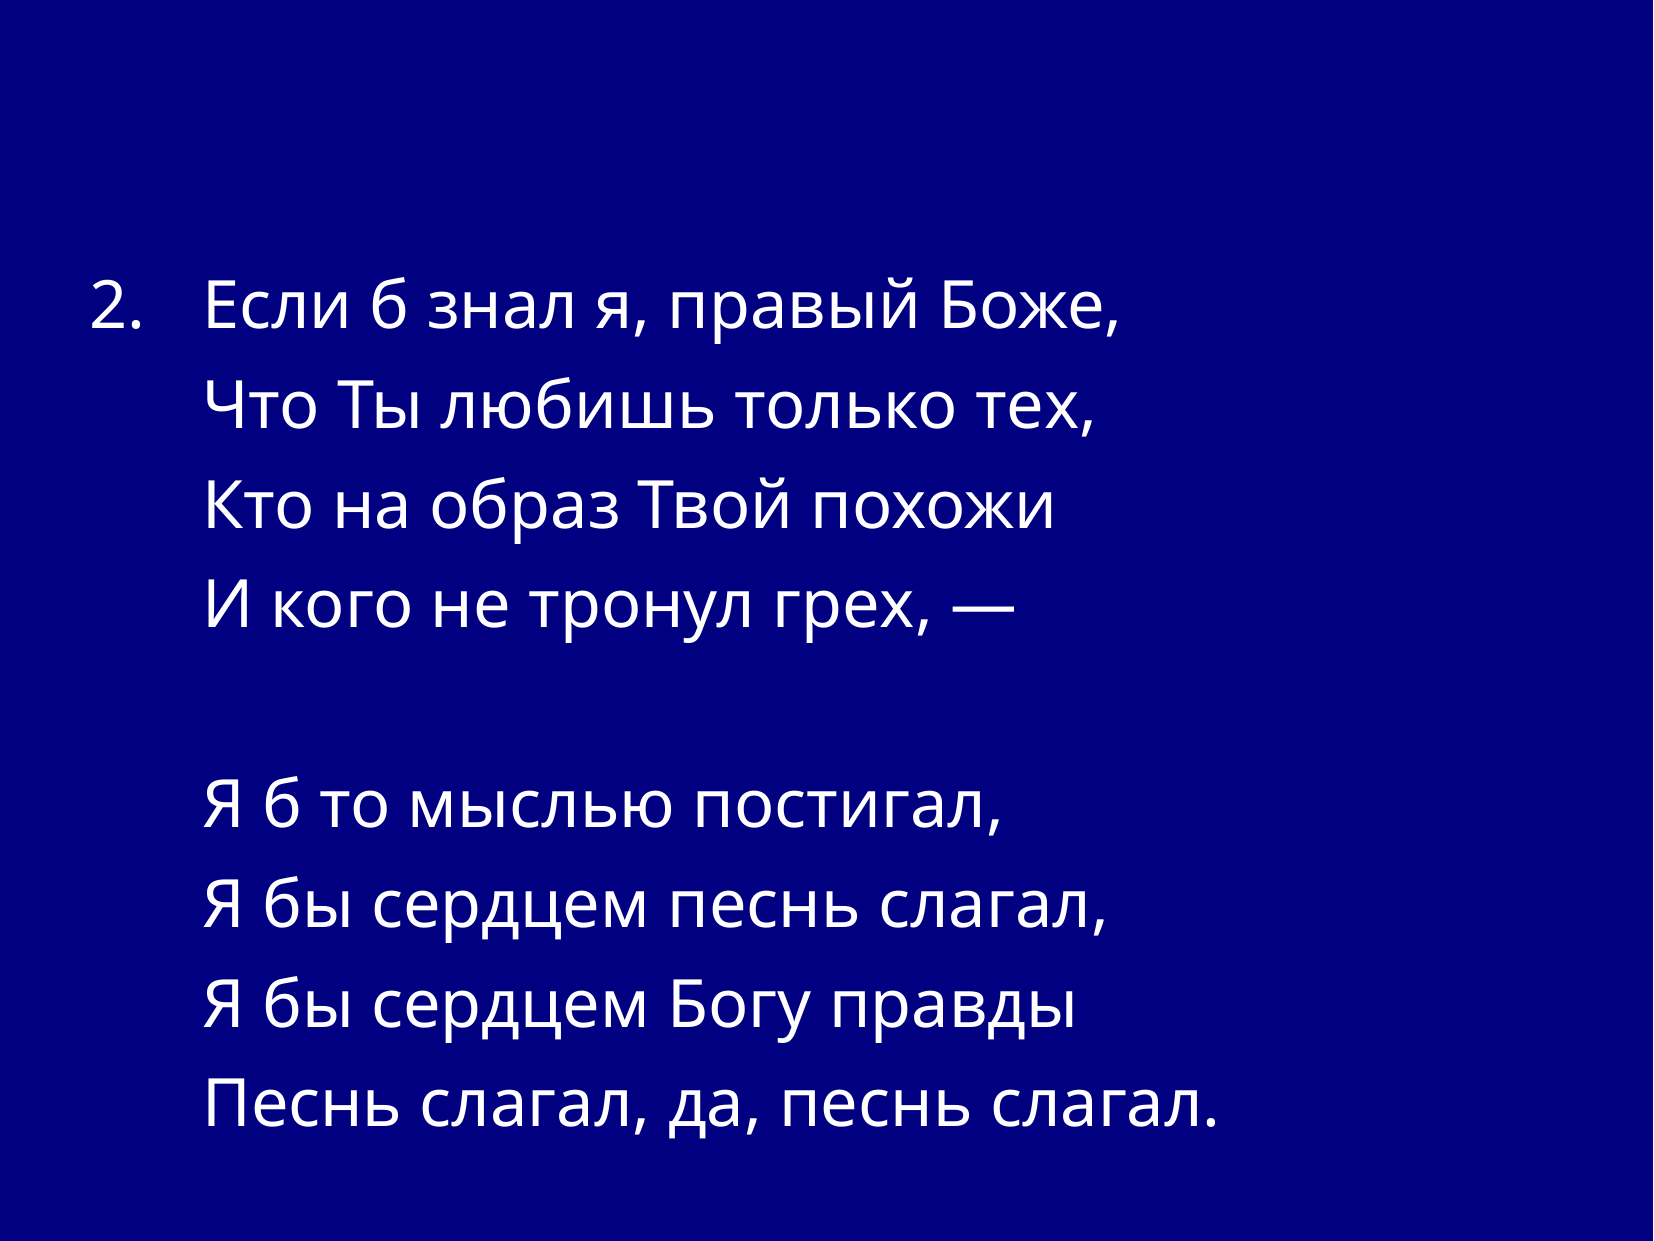

2.	Если б знал я, правый Боже,
	Что Ты любишь только тех,
	Кто на образ Твой похожи
	И кого не тронул грех, —
	Я б то мыслью постигал,
	Я бы сердцем песнь слагал,
	Я бы сердцем Богу правды
	Песнь слагал, да, песнь слагал.